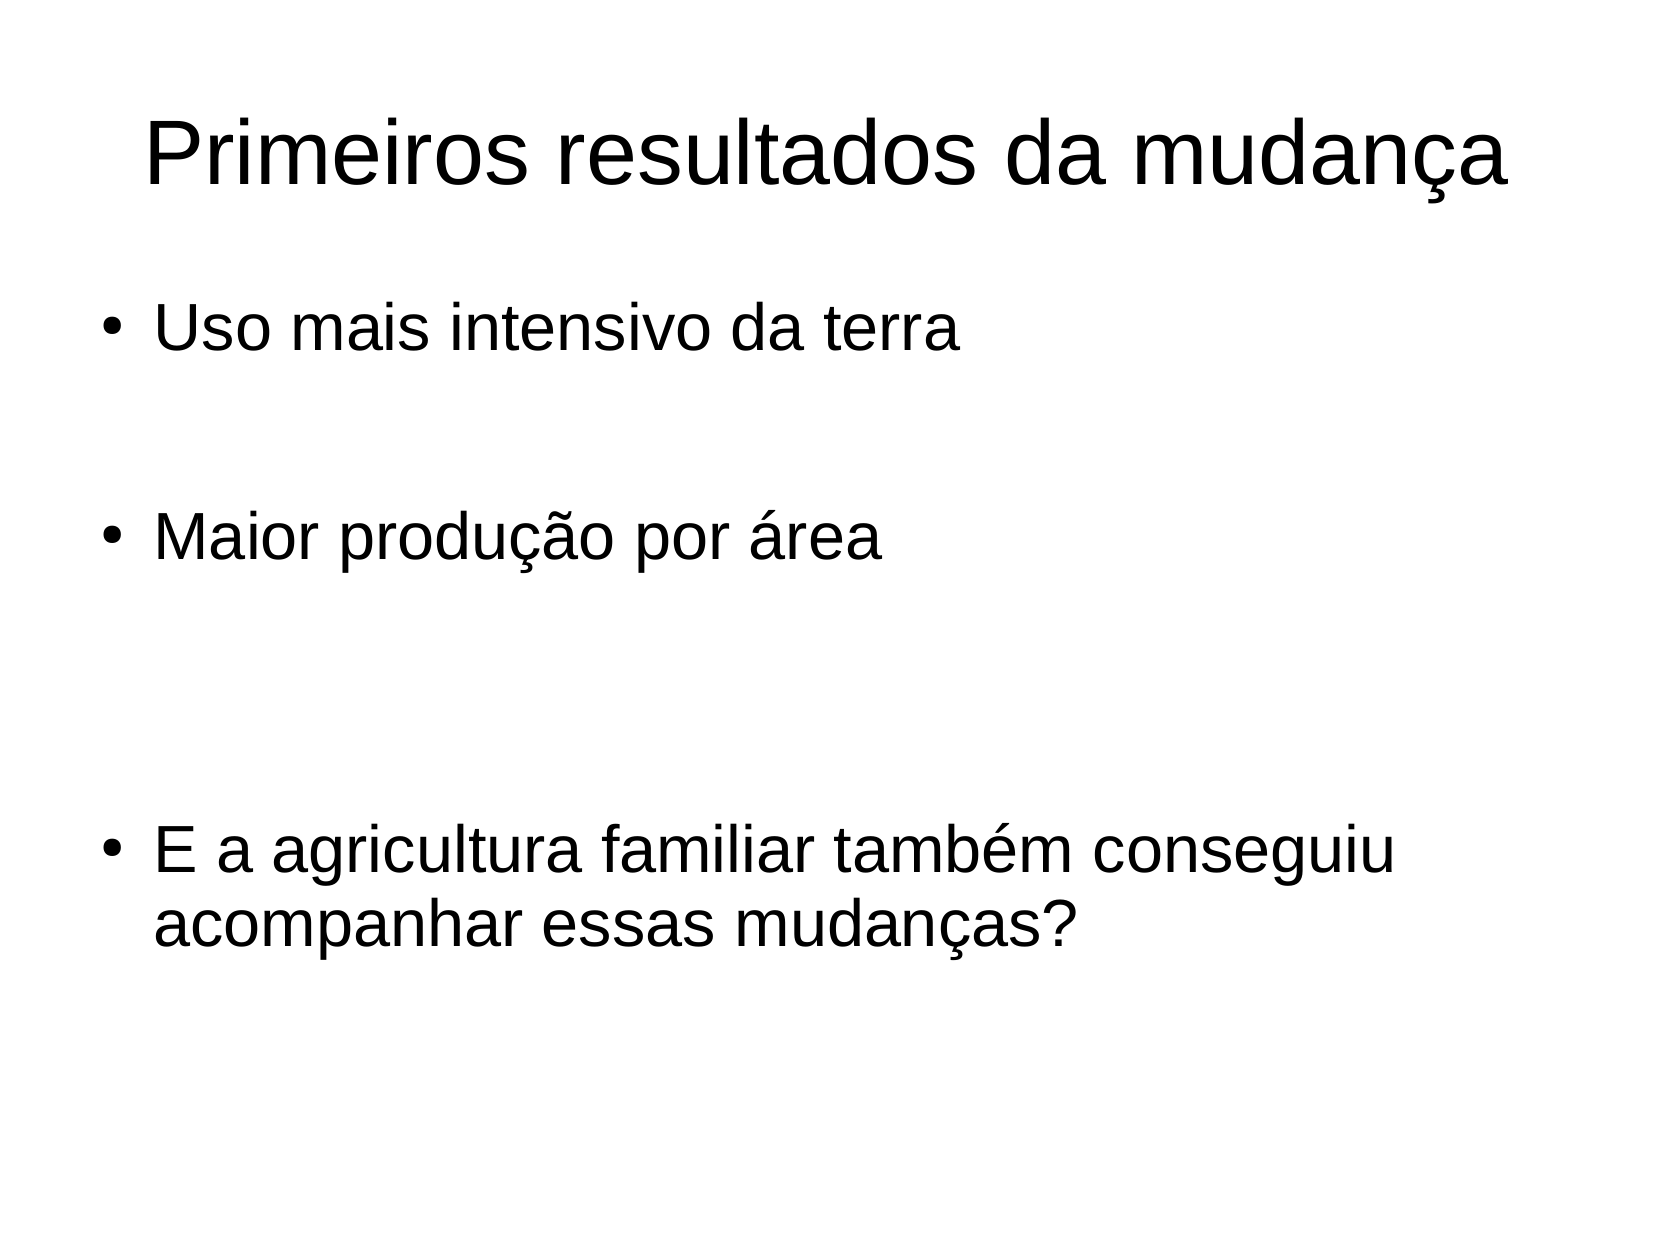

# Primeiros resultados da mudança
Uso mais intensivo da terra
Maior produção por área
E a agricultura familiar também conseguiu acompanhar essas mudanças?